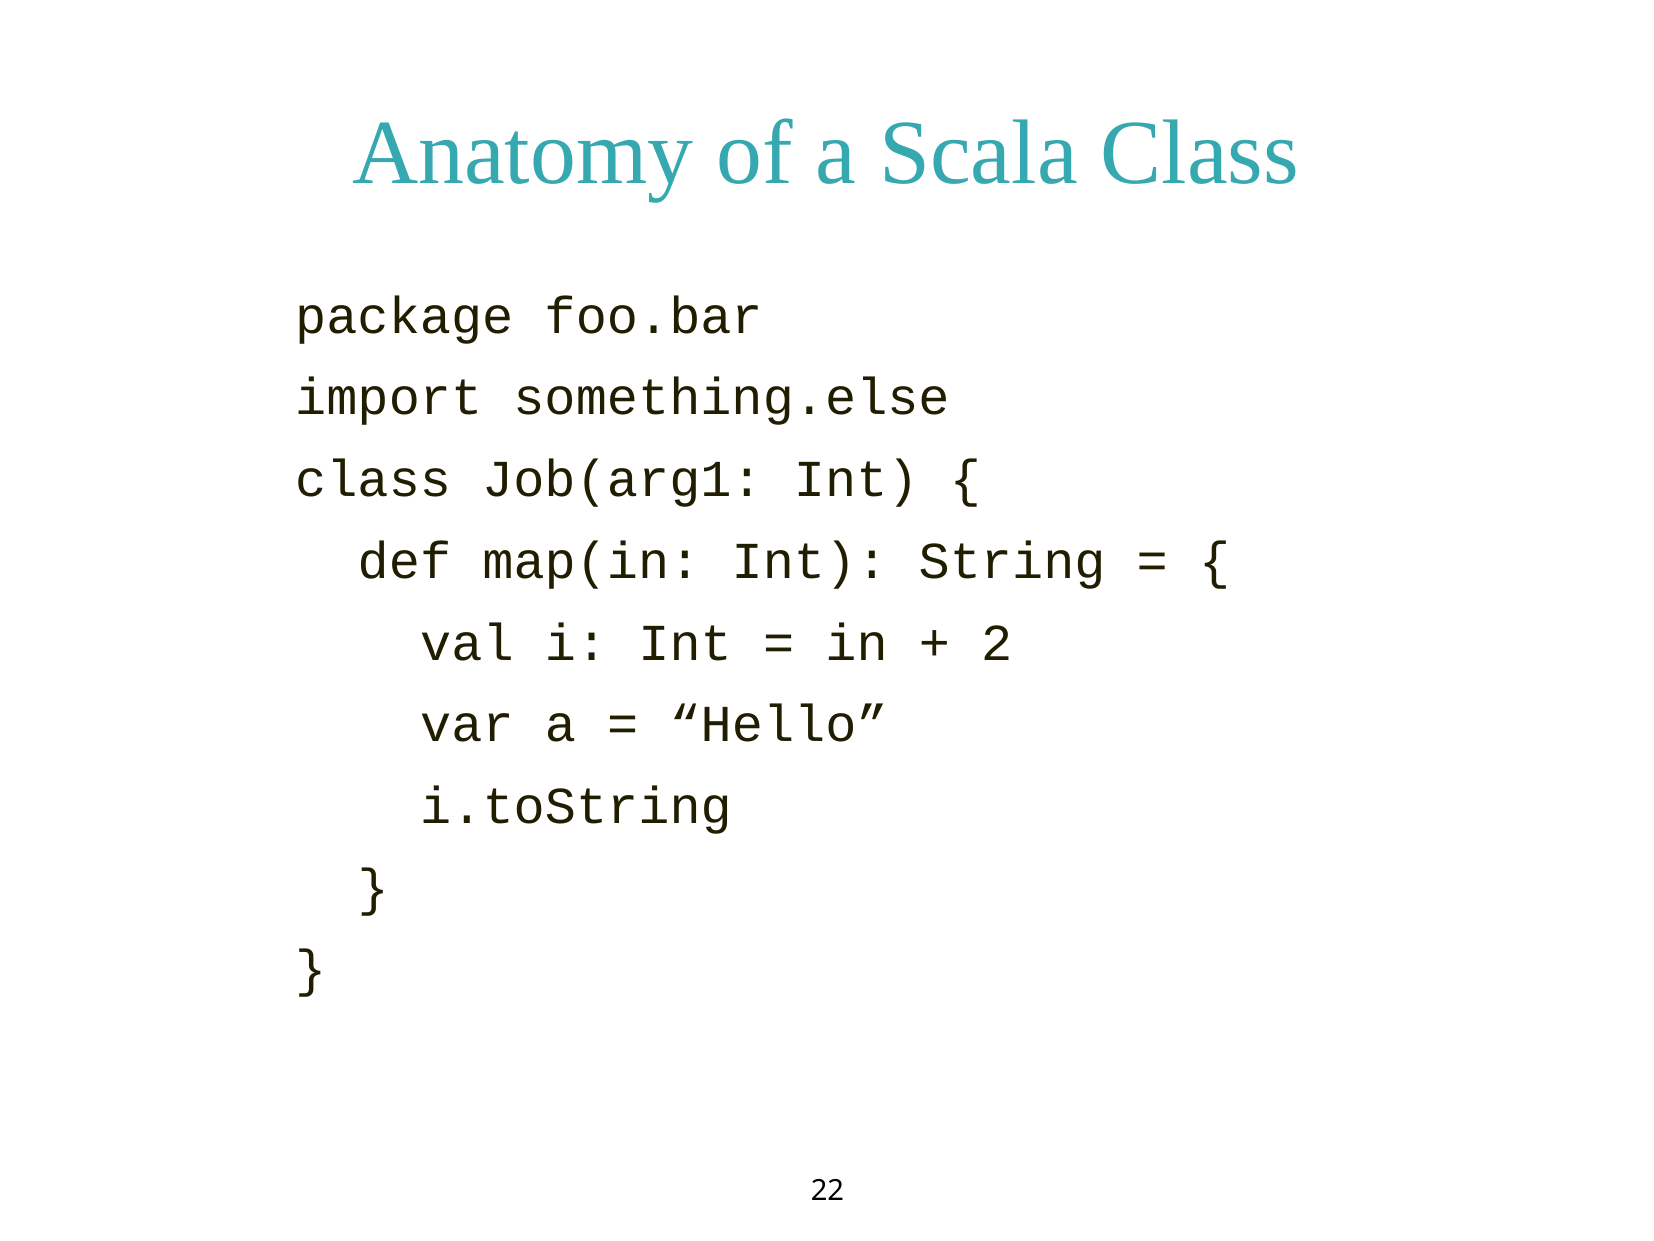

# Anatomy of a Scala Class
package foo.bar
import something.else
class Job(arg1: Int) {
 def map(in: Int): String = {
 val i: Int = in + 2
 var a = “Hello”
 i.toString
 }
}
22